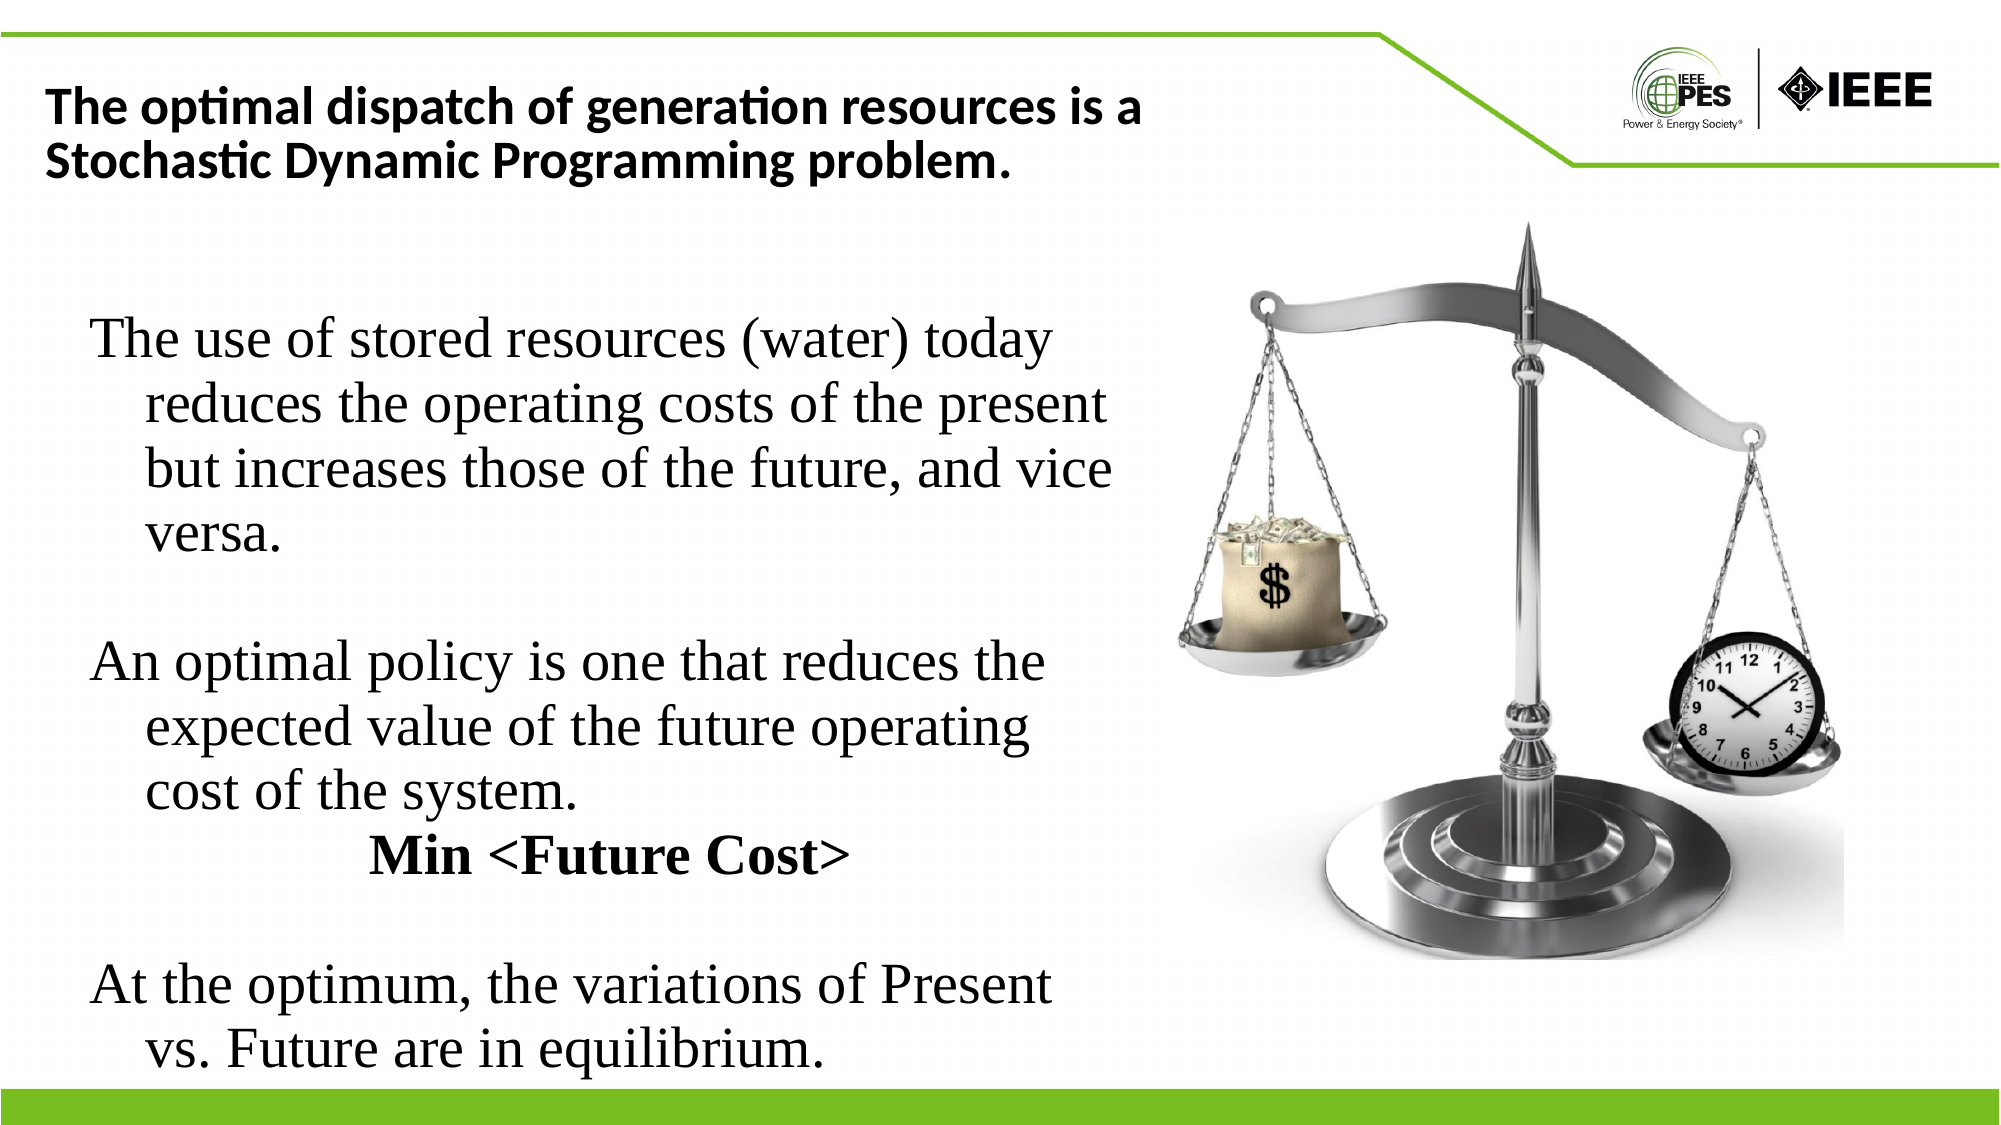

# The optimal dispatch of generation resources is a Stochastic Dynamic Programming problem.
The use of stored resources (water) today reduces the operating costs of the present but increases those of the future, and vice versa.
An optimal policy is one that reduces the expected value of the future operating cost of the system.
Min <Future Cost>
At the optimum, the variations of Present vs. Future are in equilibrium.